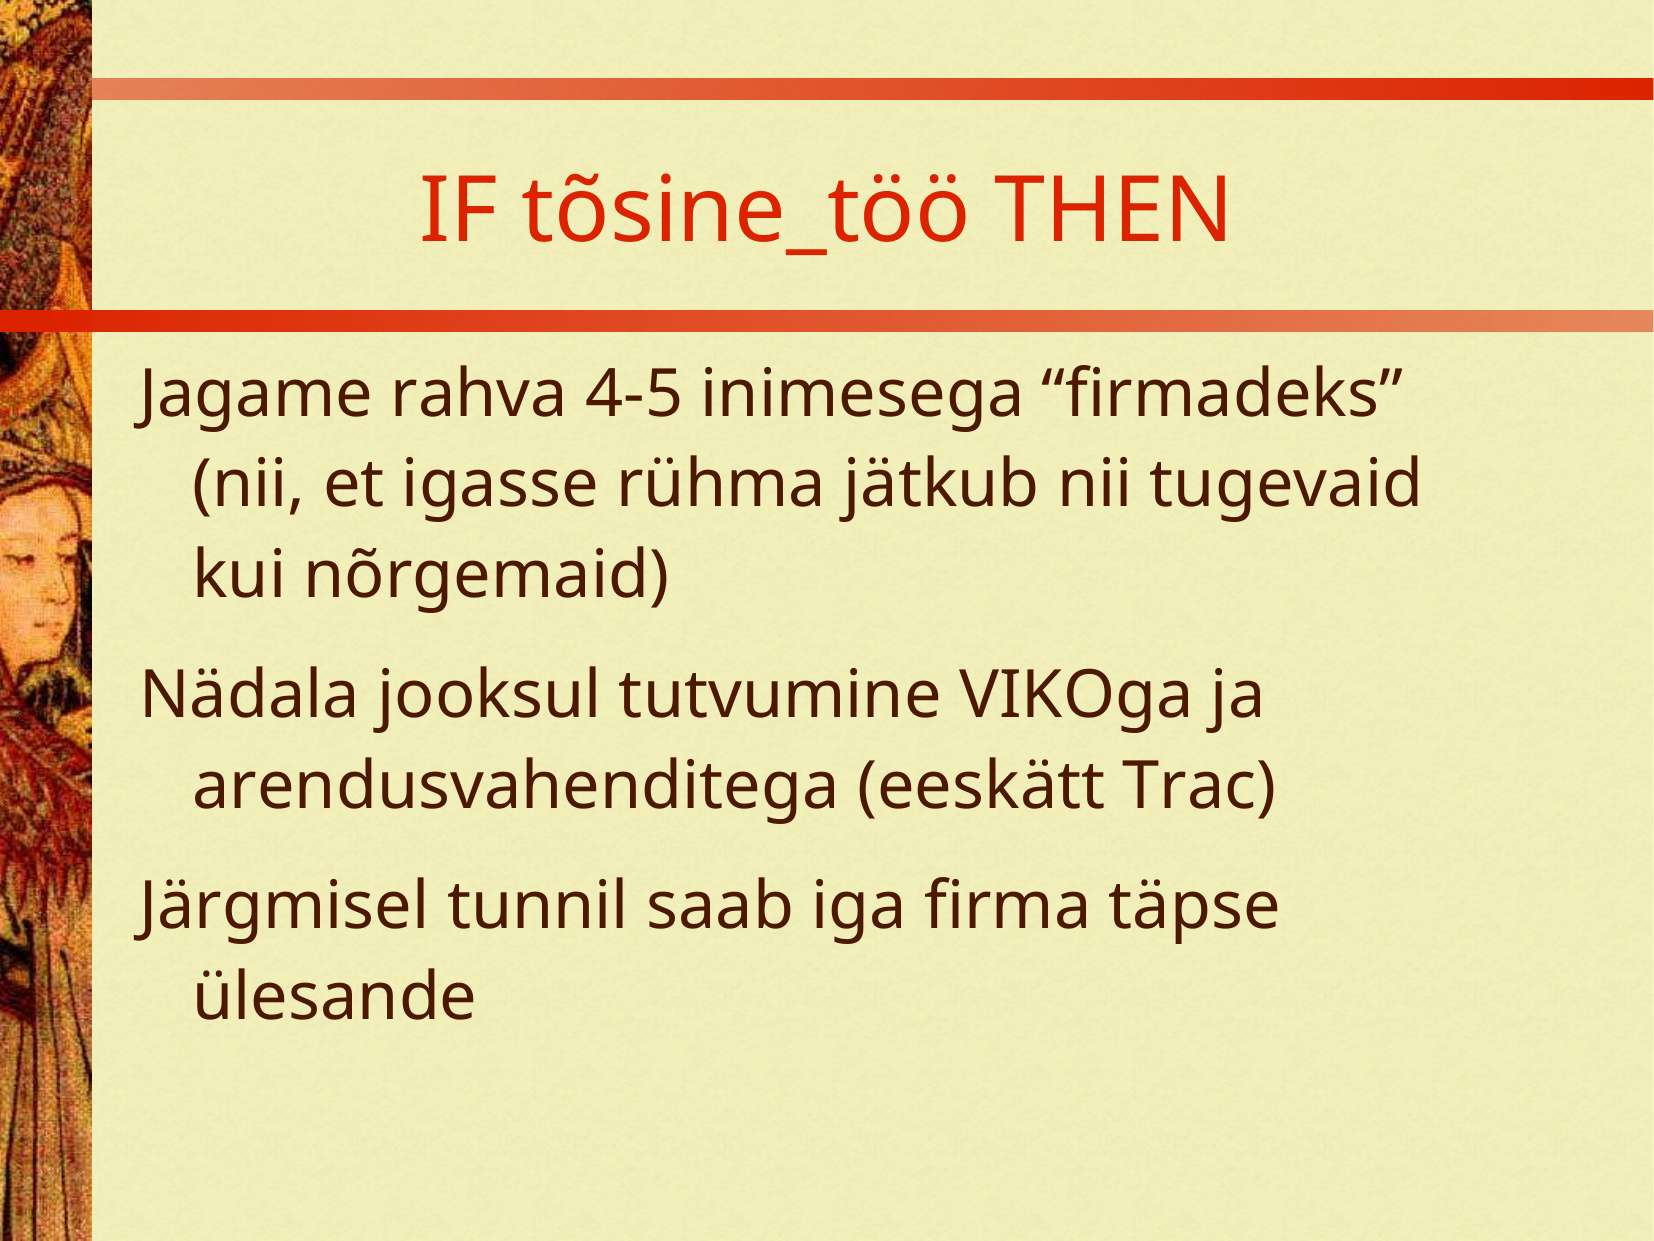

# IF tõsine_töö THEN
Jagame rahva 4-5 inimesega “firmadeks” (nii, et igasse rühma jätkub nii tugevaid kui nõrgemaid)
Nädala jooksul tutvumine VIKOga ja arendusvahenditega (eeskätt Trac)
Järgmisel tunnil saab iga firma täpse ülesande